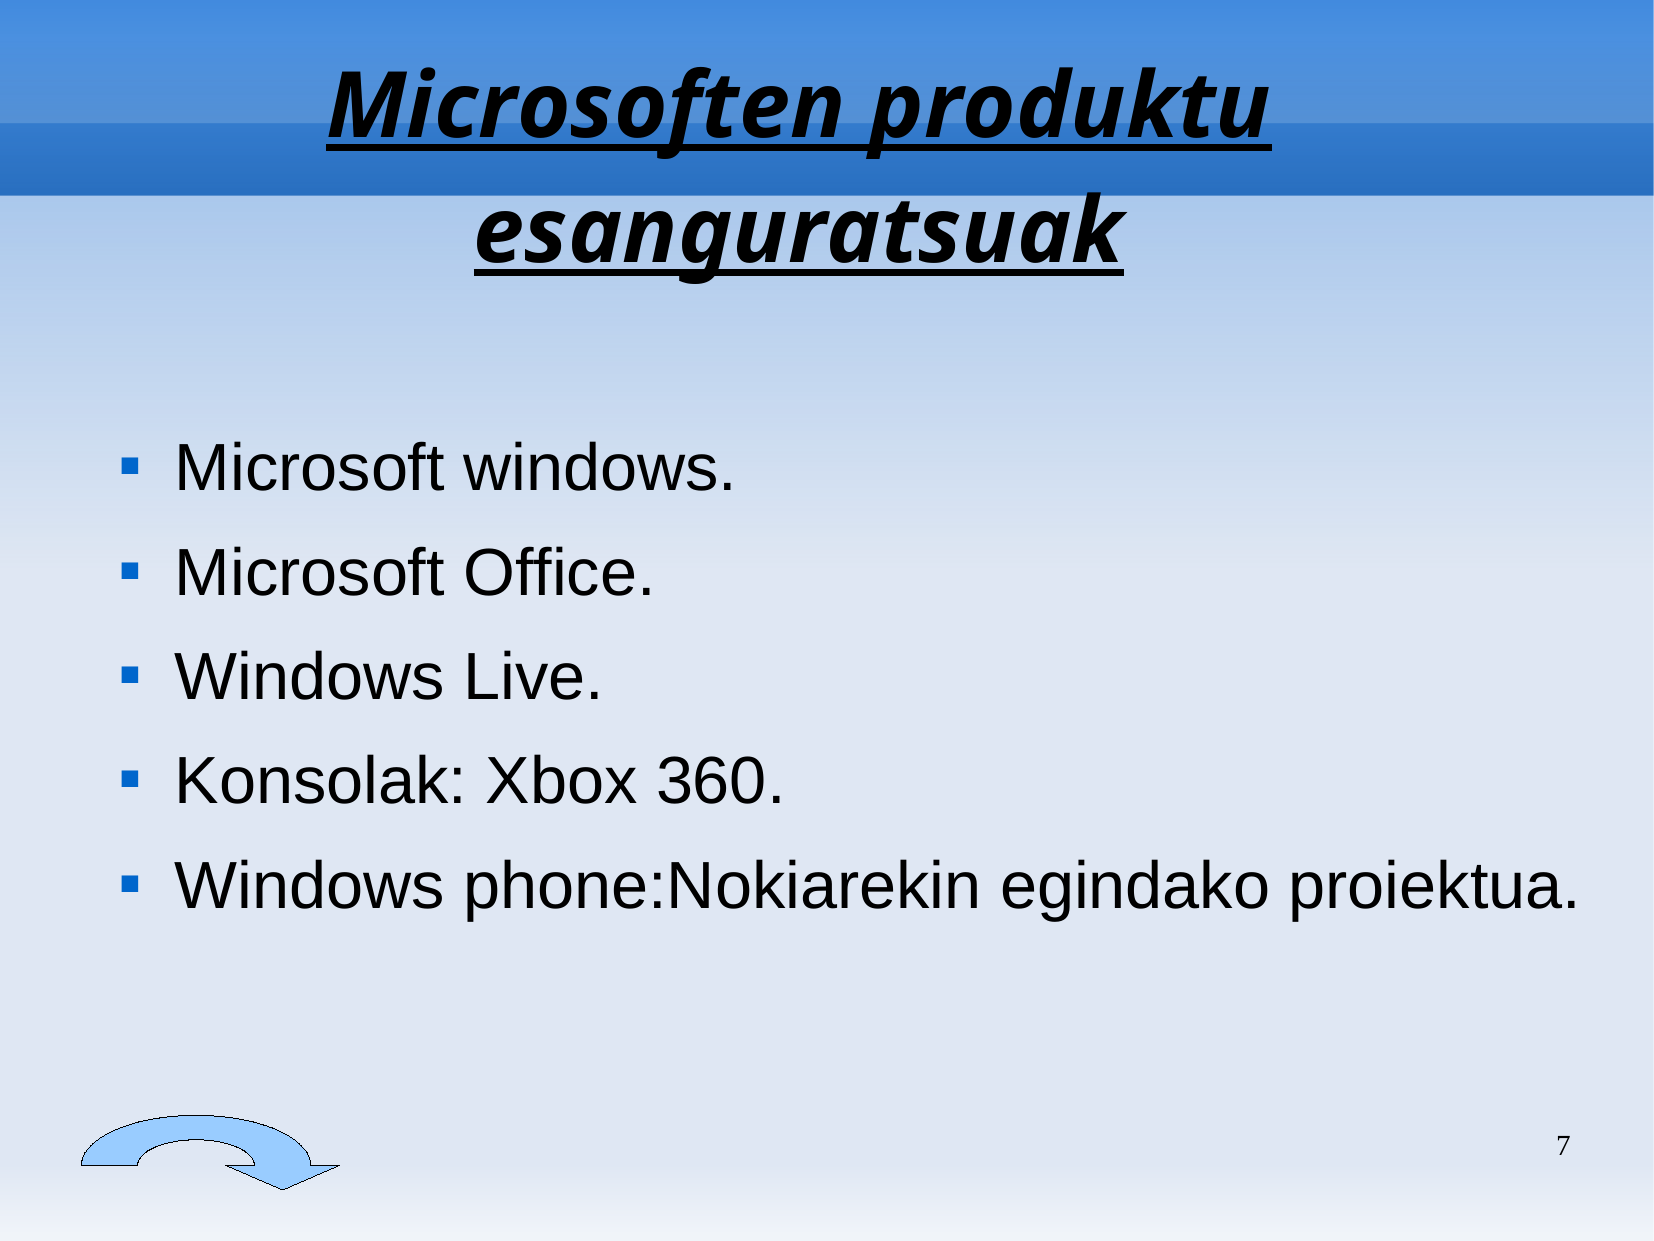

# Microsoften produktu esanguratsuak
Microsoft windows.
Microsoft Office.
Windows Live.
Konsolak: Xbox 360.
Windows phone:Nokiarekin egindako proiektua.
7